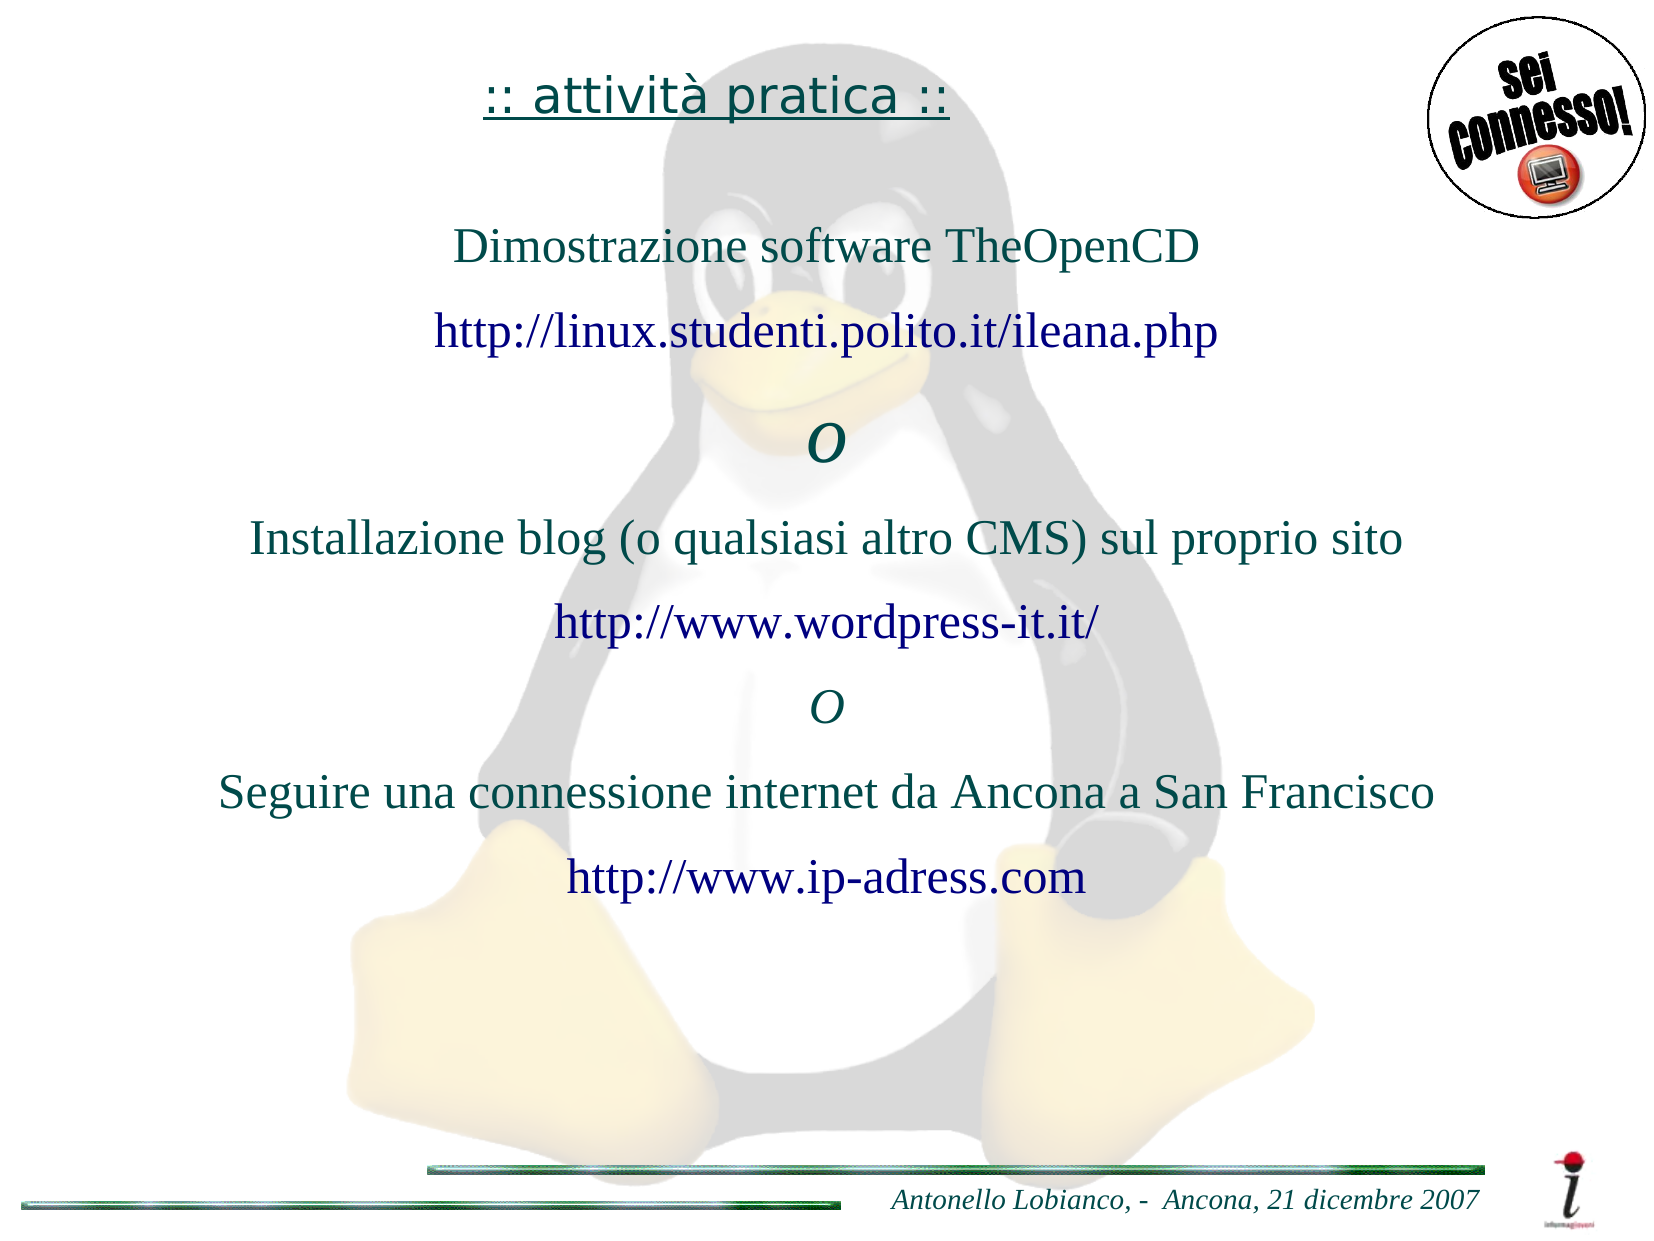

# :: attività pratica ::
Dimostrazione software TheOpenCD
http://linux.studenti.polito.it/ileana.php
o
Installazione blog (o qualsiasi altro CMS) sul proprio sito
http://www.wordpress-it.it/
O
Seguire una connessione internet da Ancona a San Francisco
http://www.ip-adress.com